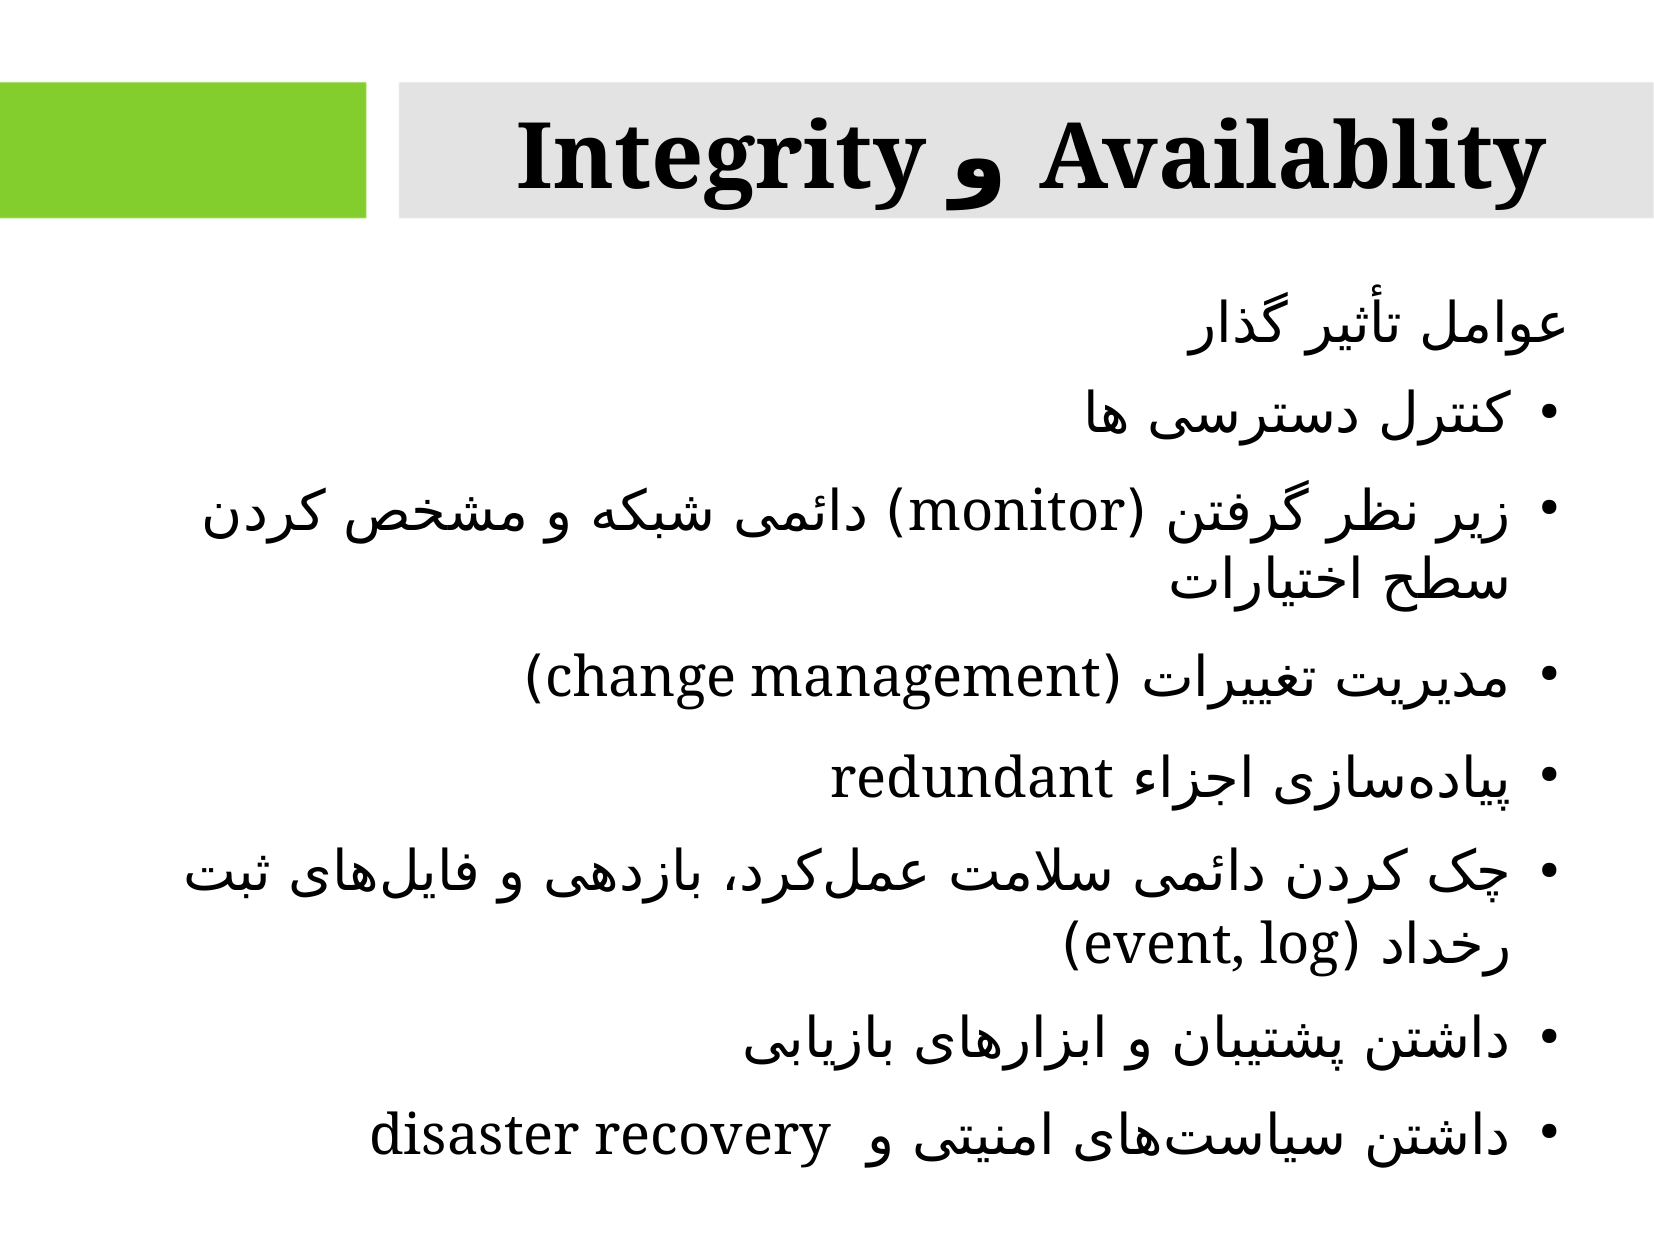

# Integrity و Availablity
عوامل تأثیر گذار
کنترل دسترسی ها
زیر نظر گرفتن (monitor) دائمی شبکه و مشخص کردن سطح اختیارات
مدیریت تغییرات (change management)
پیاده‌سازی اجزاء redundant
چک کردن دائمی سلامت عمل‌کرد، بازدهی و فایل‌های ثبت رخداد (event, log)
داشتن پشتیبان و ابزارهای بازیابی
داشتن سیاست‌های امنیتی و disaster recovery